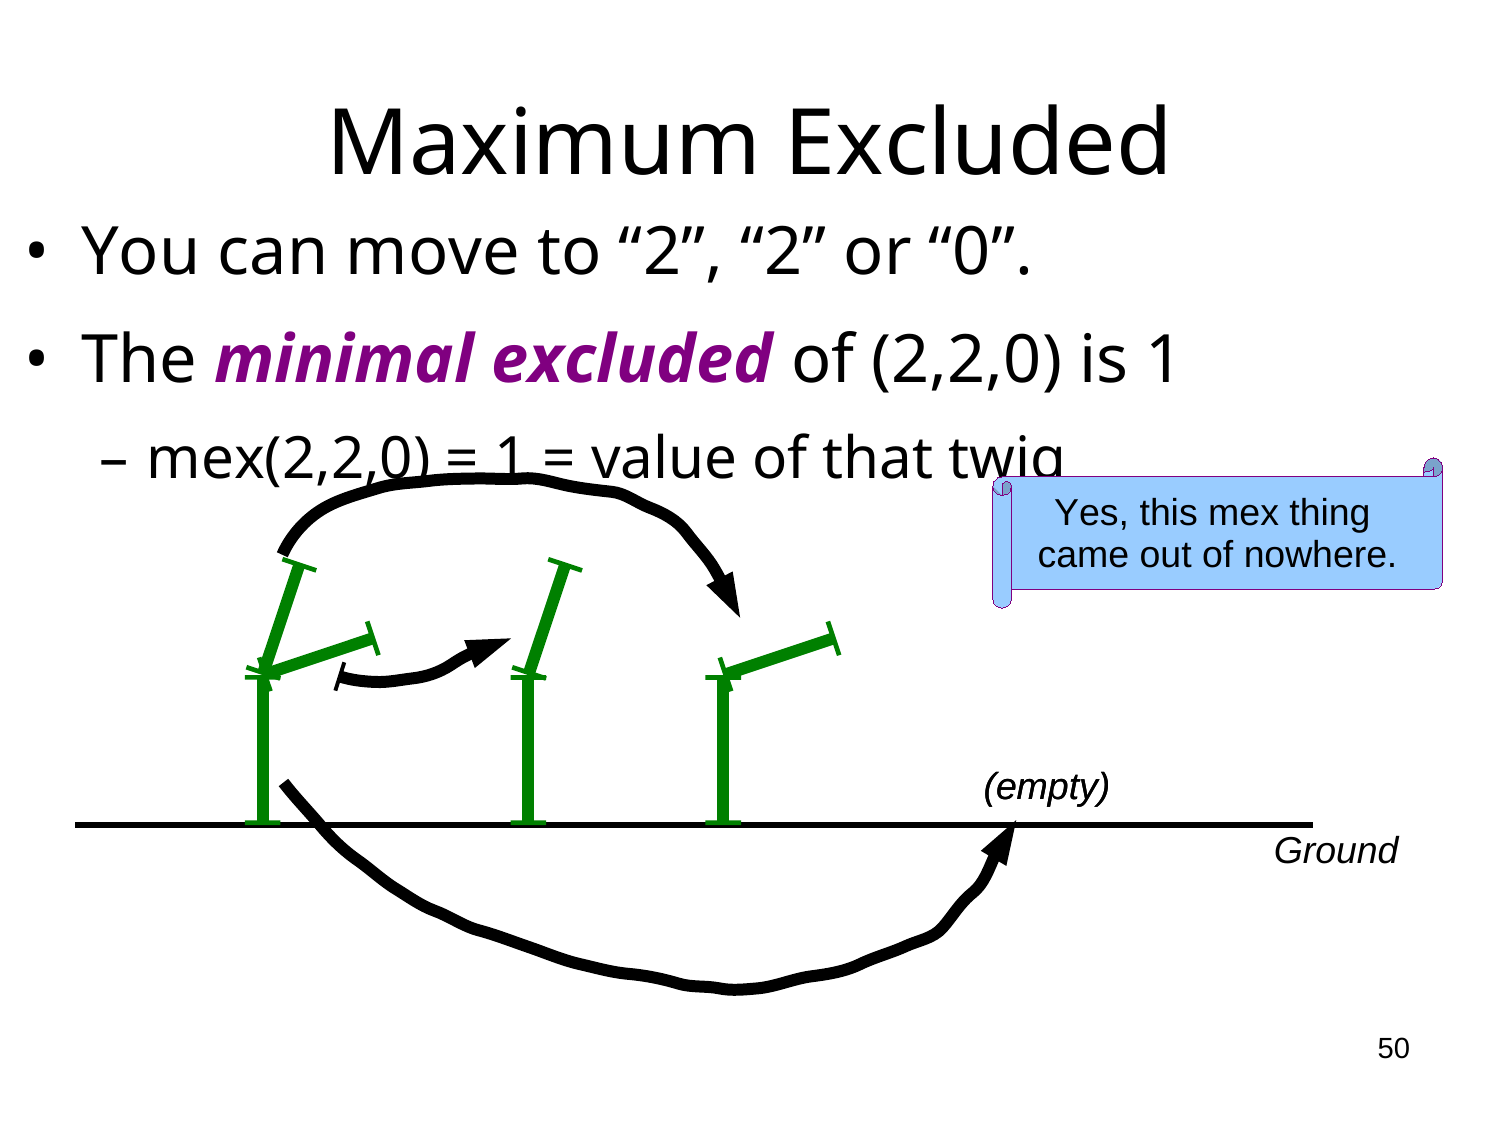

# Maximum Excluded
You can move to “2”, “2” or “0”.
The minimal excluded of (2,2,0) is 1
mex(2,2,0) = 1 = value of that twig
Yes, this mex thing
came out of nowhere.
(empty)
(empty)
Ground
50